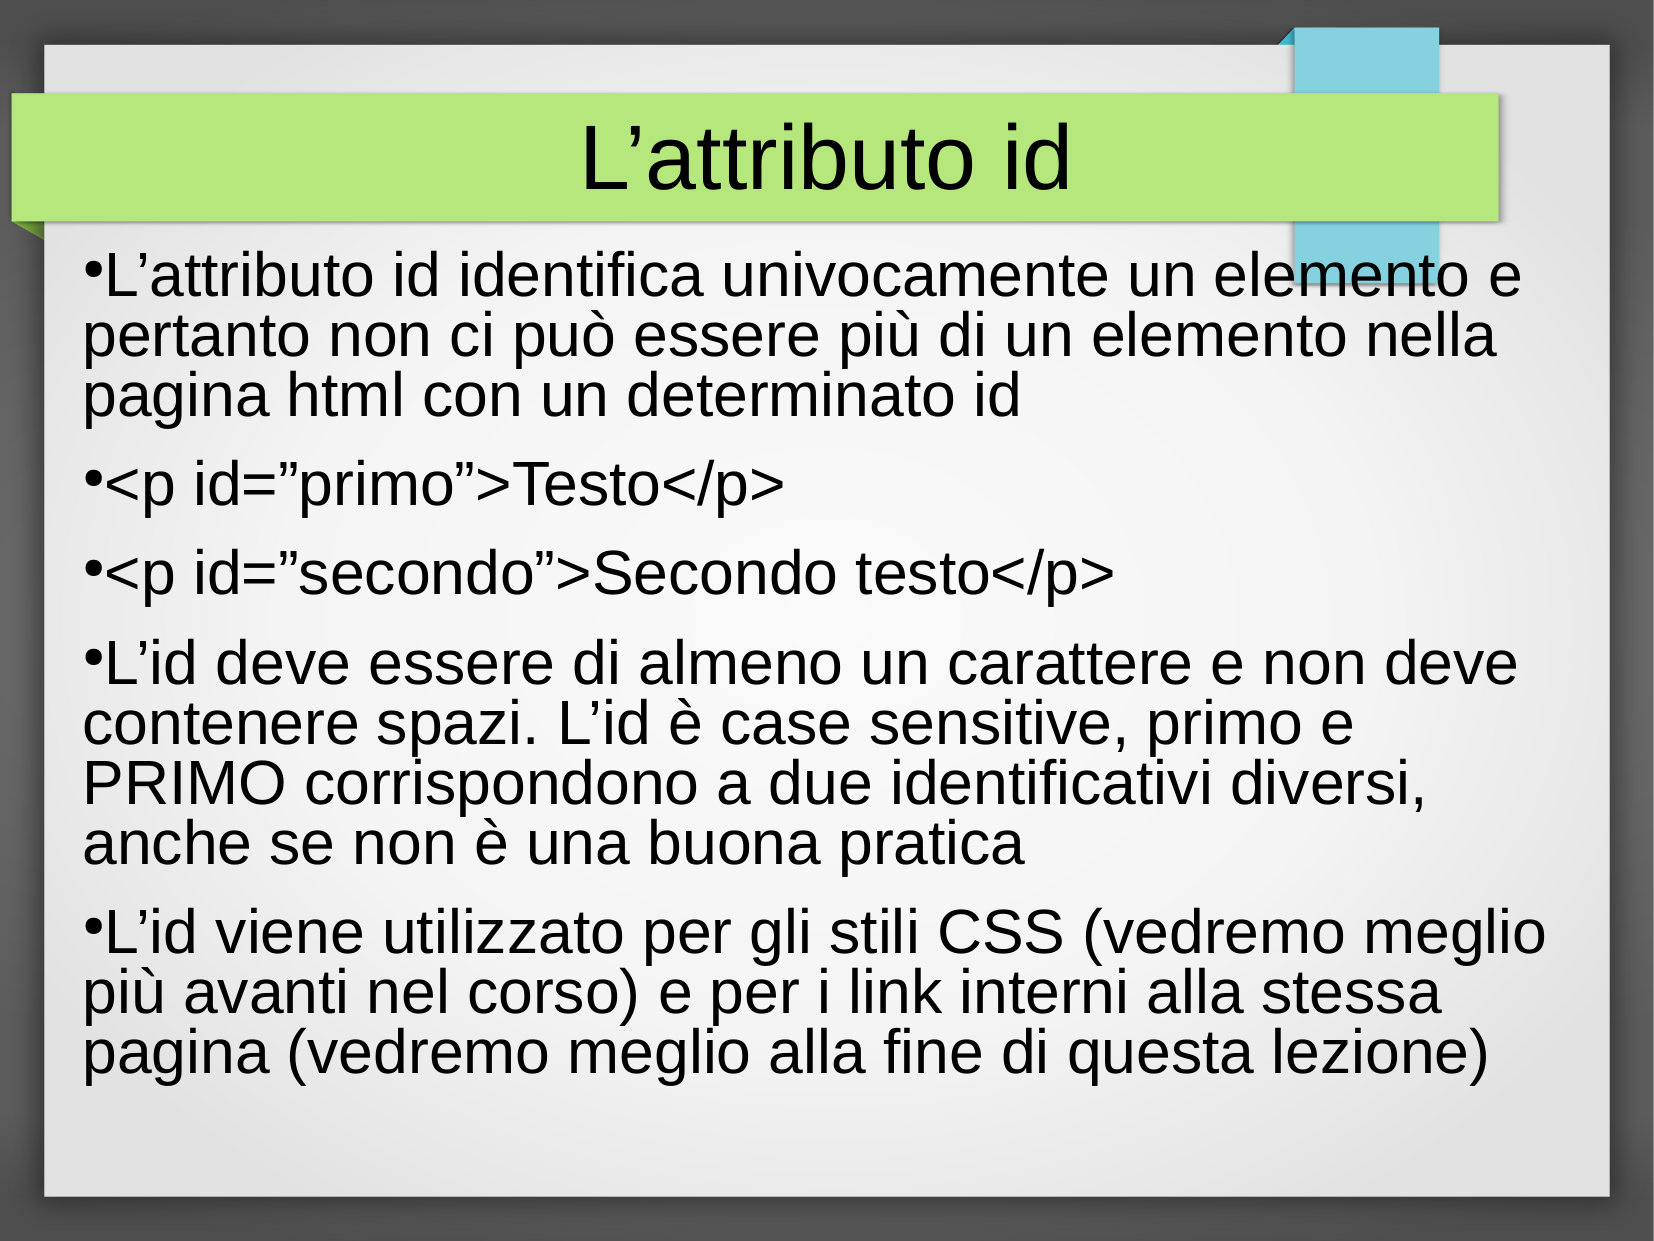

# L’attributo id
L’attributo id identifica univocamente un elemento e pertanto non ci può essere più di un elemento nella pagina html con un determinato id
<p id=”primo”>Testo</p>
<p id=”secondo”>Secondo testo</p>
L’id deve essere di almeno un carattere e non deve contenere spazi. L’id è case sensitive, primo e PRIMO corrispondono a due identificativi diversi, anche se non è una buona pratica
L’id viene utilizzato per gli stili CSS (vedremo meglio più avanti nel corso) e per i link interni alla stessa pagina (vedremo meglio alla fine di questa lezione)